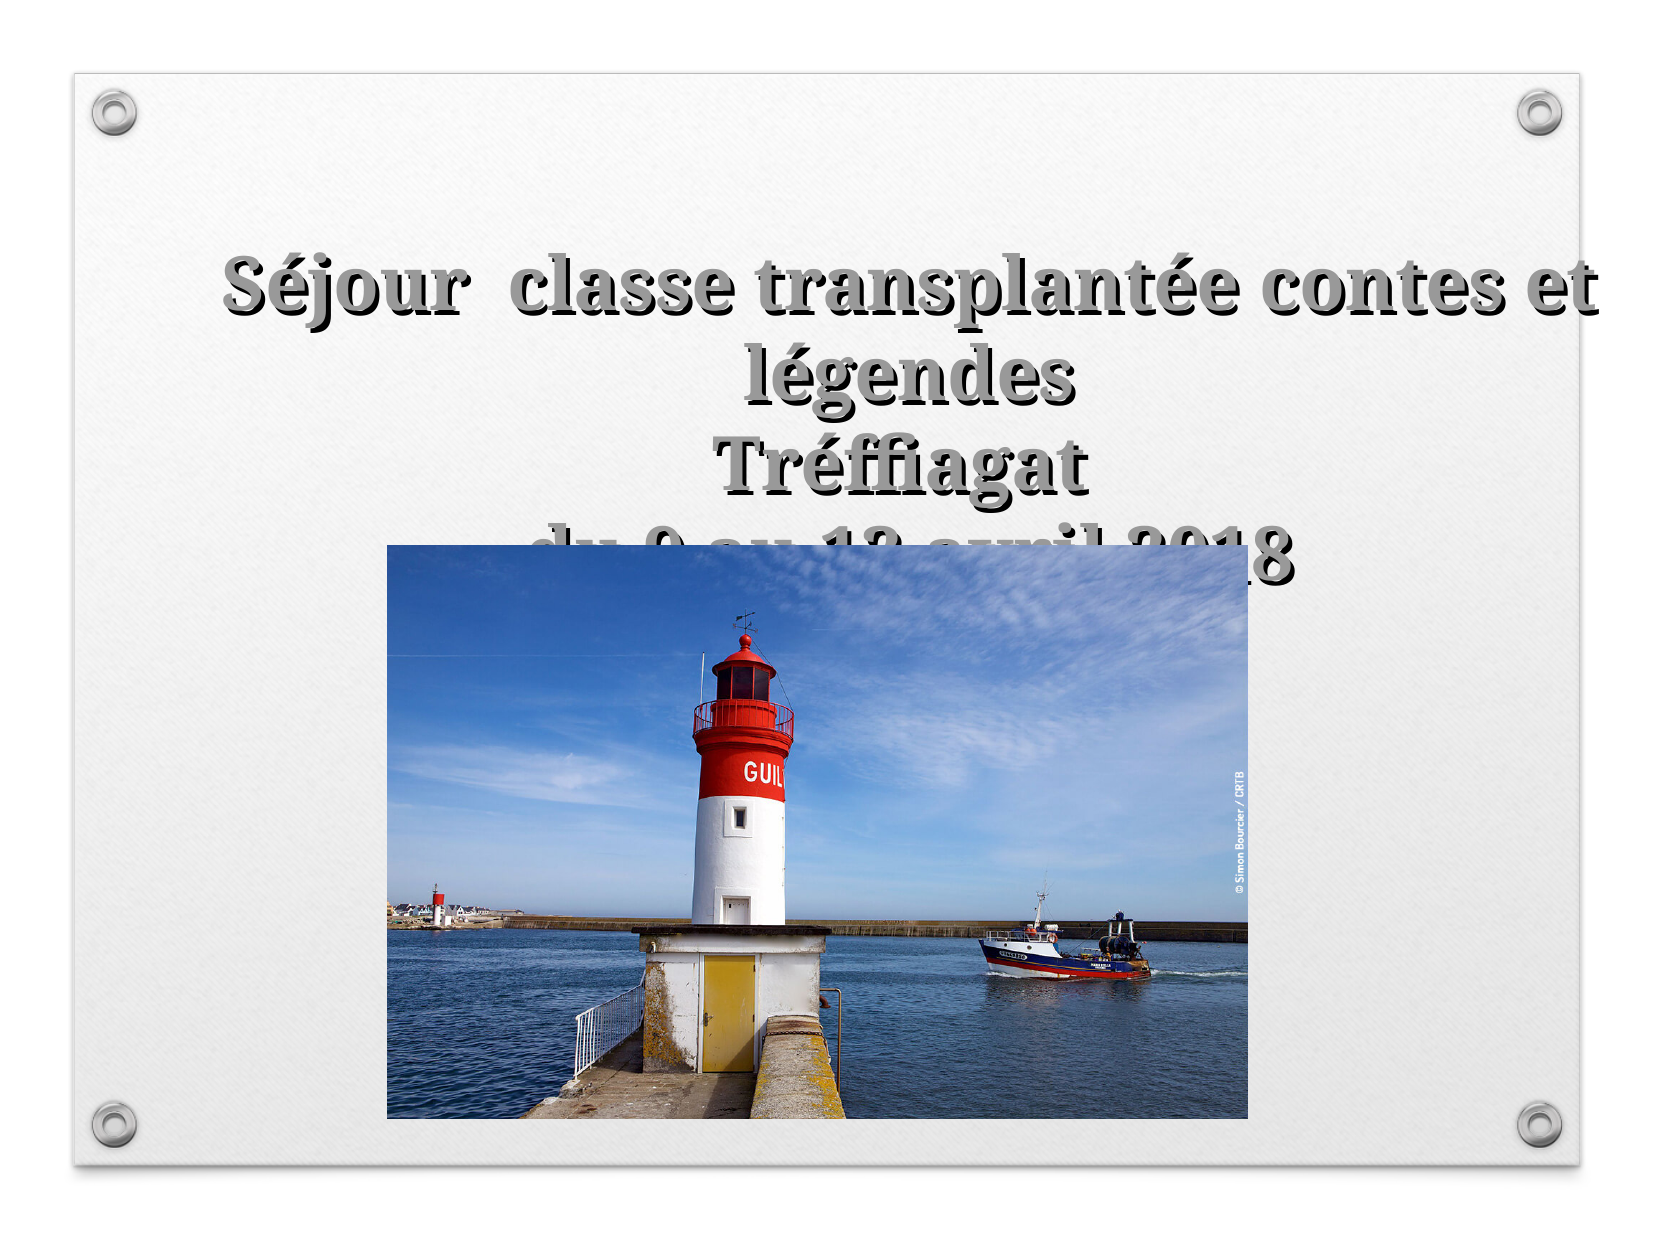

# Séjour classe transplantée contes et légendes Tréffiagat du 9 au 13 avril 2018